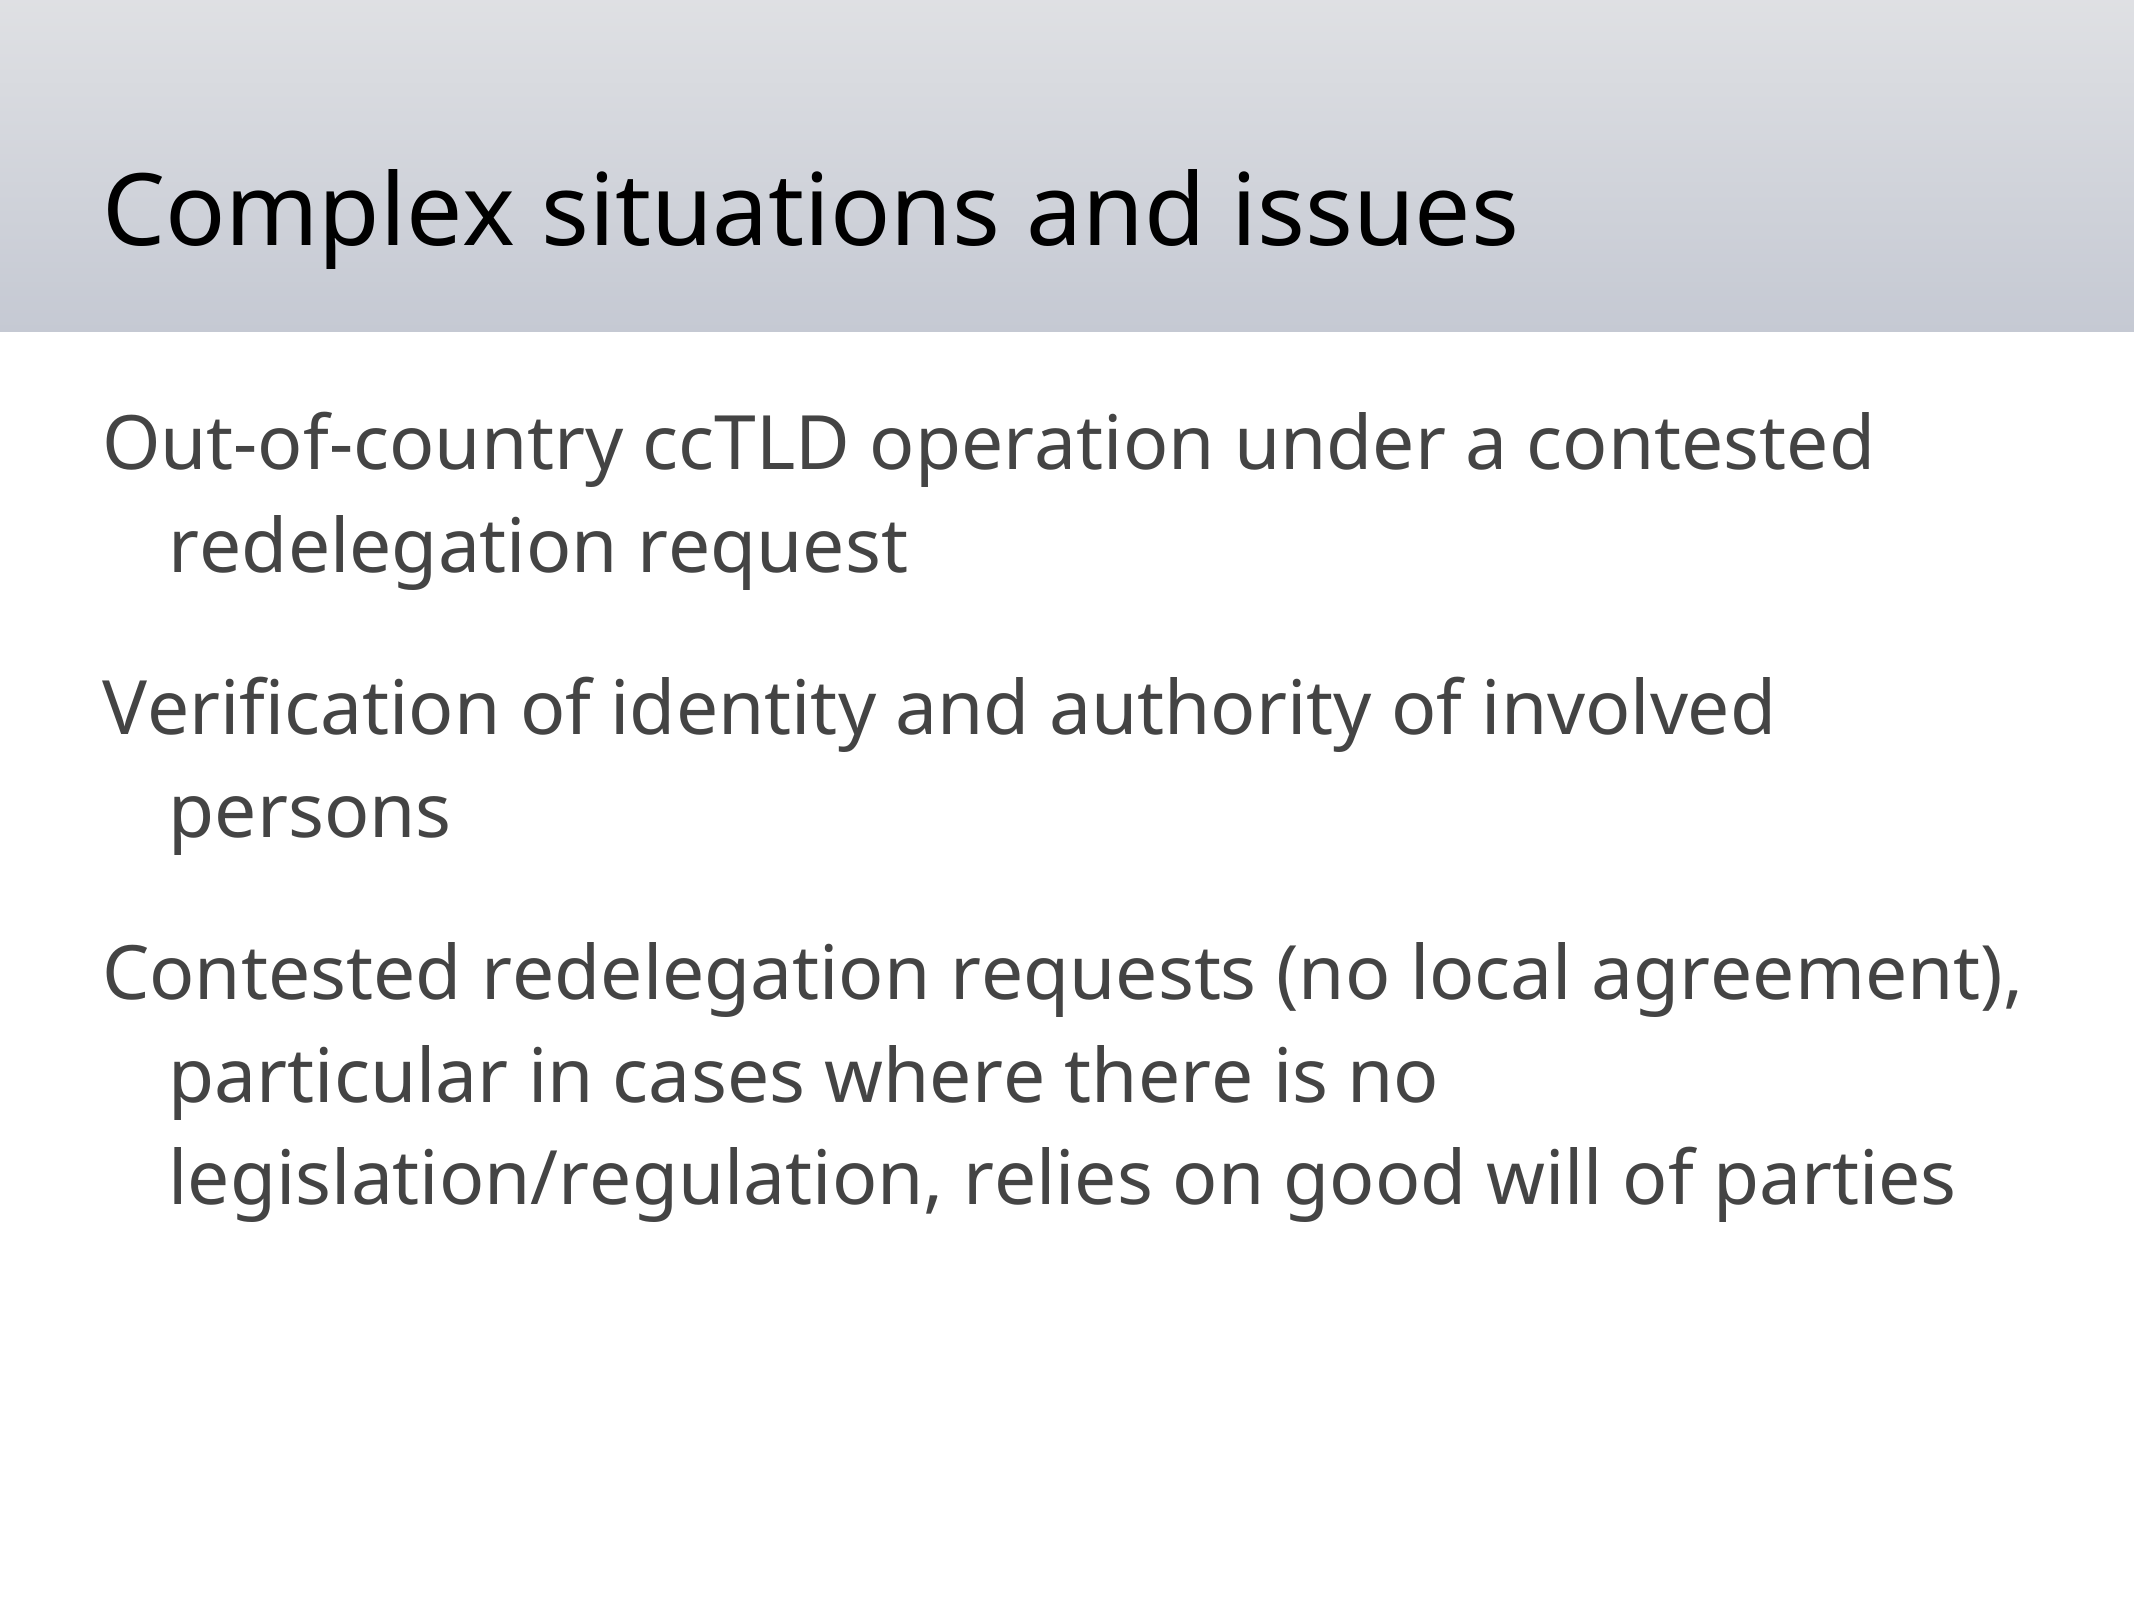

# Complex situations and issues
Out-of-country ccTLD operation under a contested redelegation request
Verification of identity and authority of involved persons
Contested redelegation requests (no local agreement), particular in cases where there is no legislation/regulation, relies on good will of parties